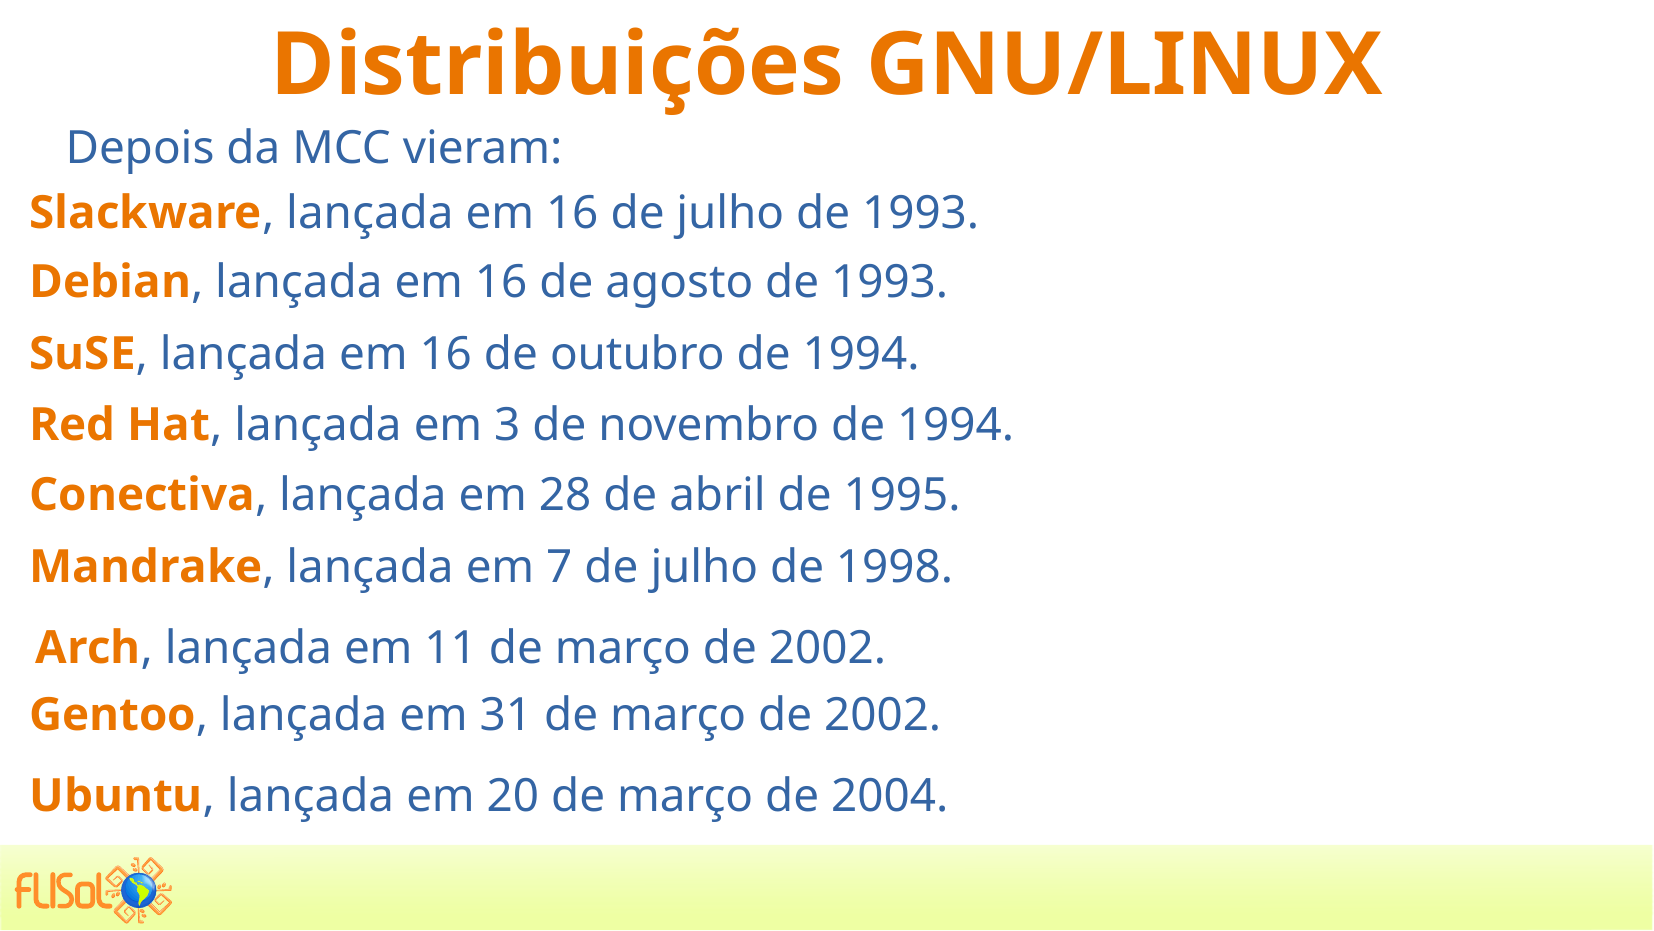

Distribuições GNU/LINUX
 Depois da MCC vieram:
Slackware, lançada em 16 de julho de 1993.
Debian, lançada em 16 de agosto de 1993.
SuSE, lançada em 16 de outubro de 1994.
Red Hat, lançada em 3 de novembro de 1994.
Conectiva, lançada em 28 de abril de 1995.
Mandrake, lançada em 7 de julho de 1998.
Arch, lançada em 11 de março de 2002.
Gentoo, lançada em 31 de março de 2002.
Ubuntu, lançada em 20 de março de 2004.